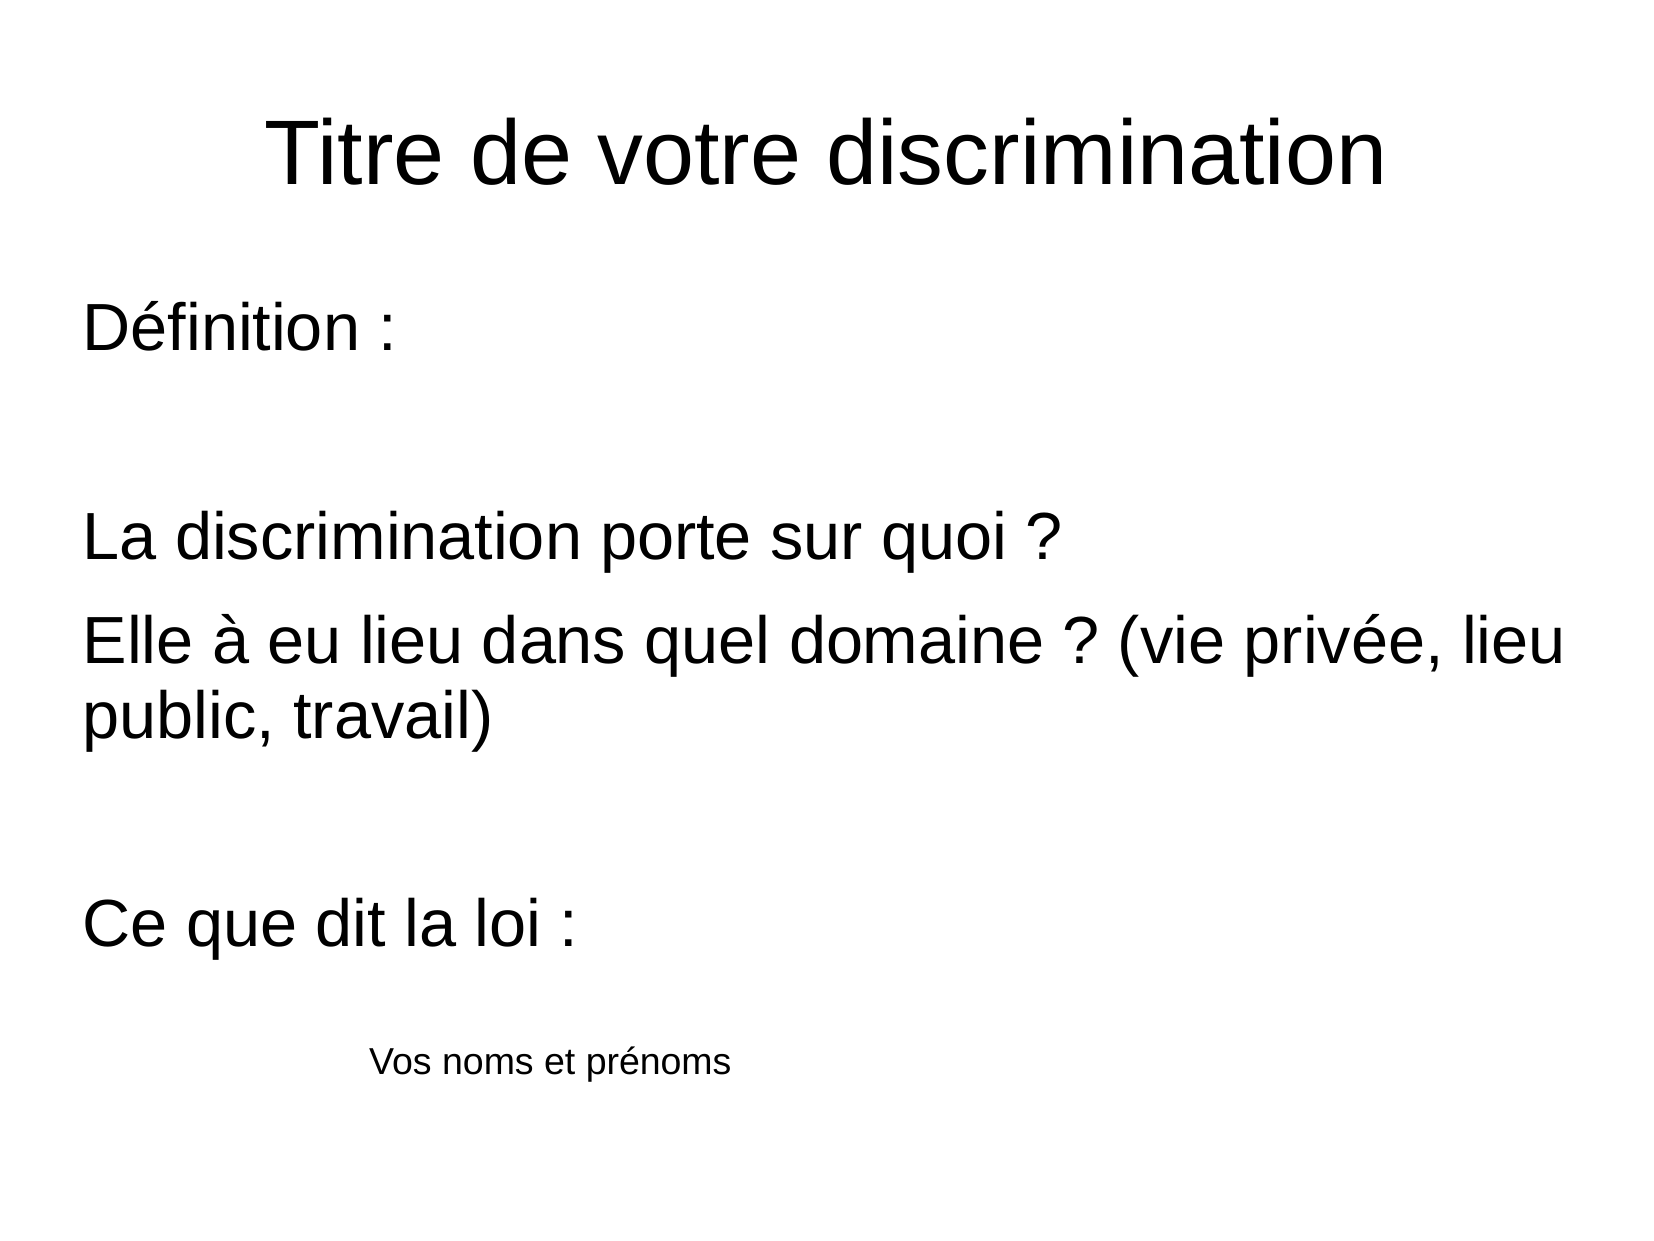

# Titre de votre discrimination
Définition :
La discrimination porte sur quoi ?
Elle à eu lieu dans quel domaine ? (vie privée, lieu public, travail)
Ce que dit la loi :
Vos noms et prénoms